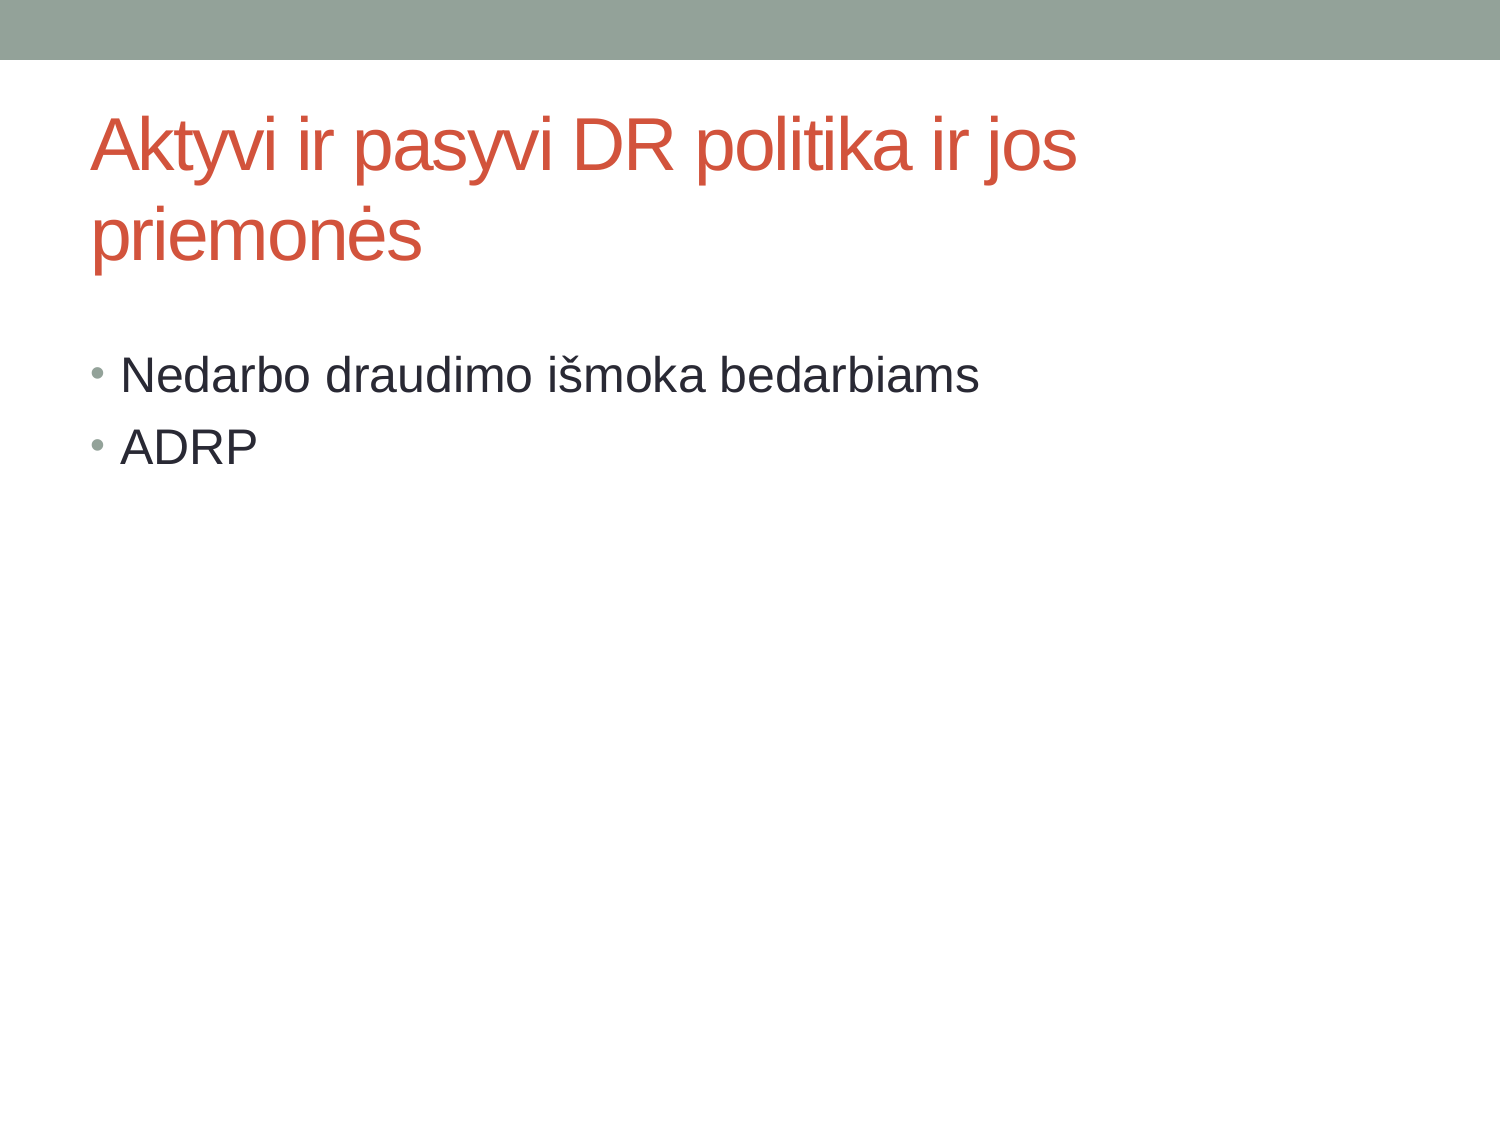

# Aktyvi ir pasyvi DR politika ir jos priemonės
Nedarbo draudimo išmoka bedarbiams
ADRP